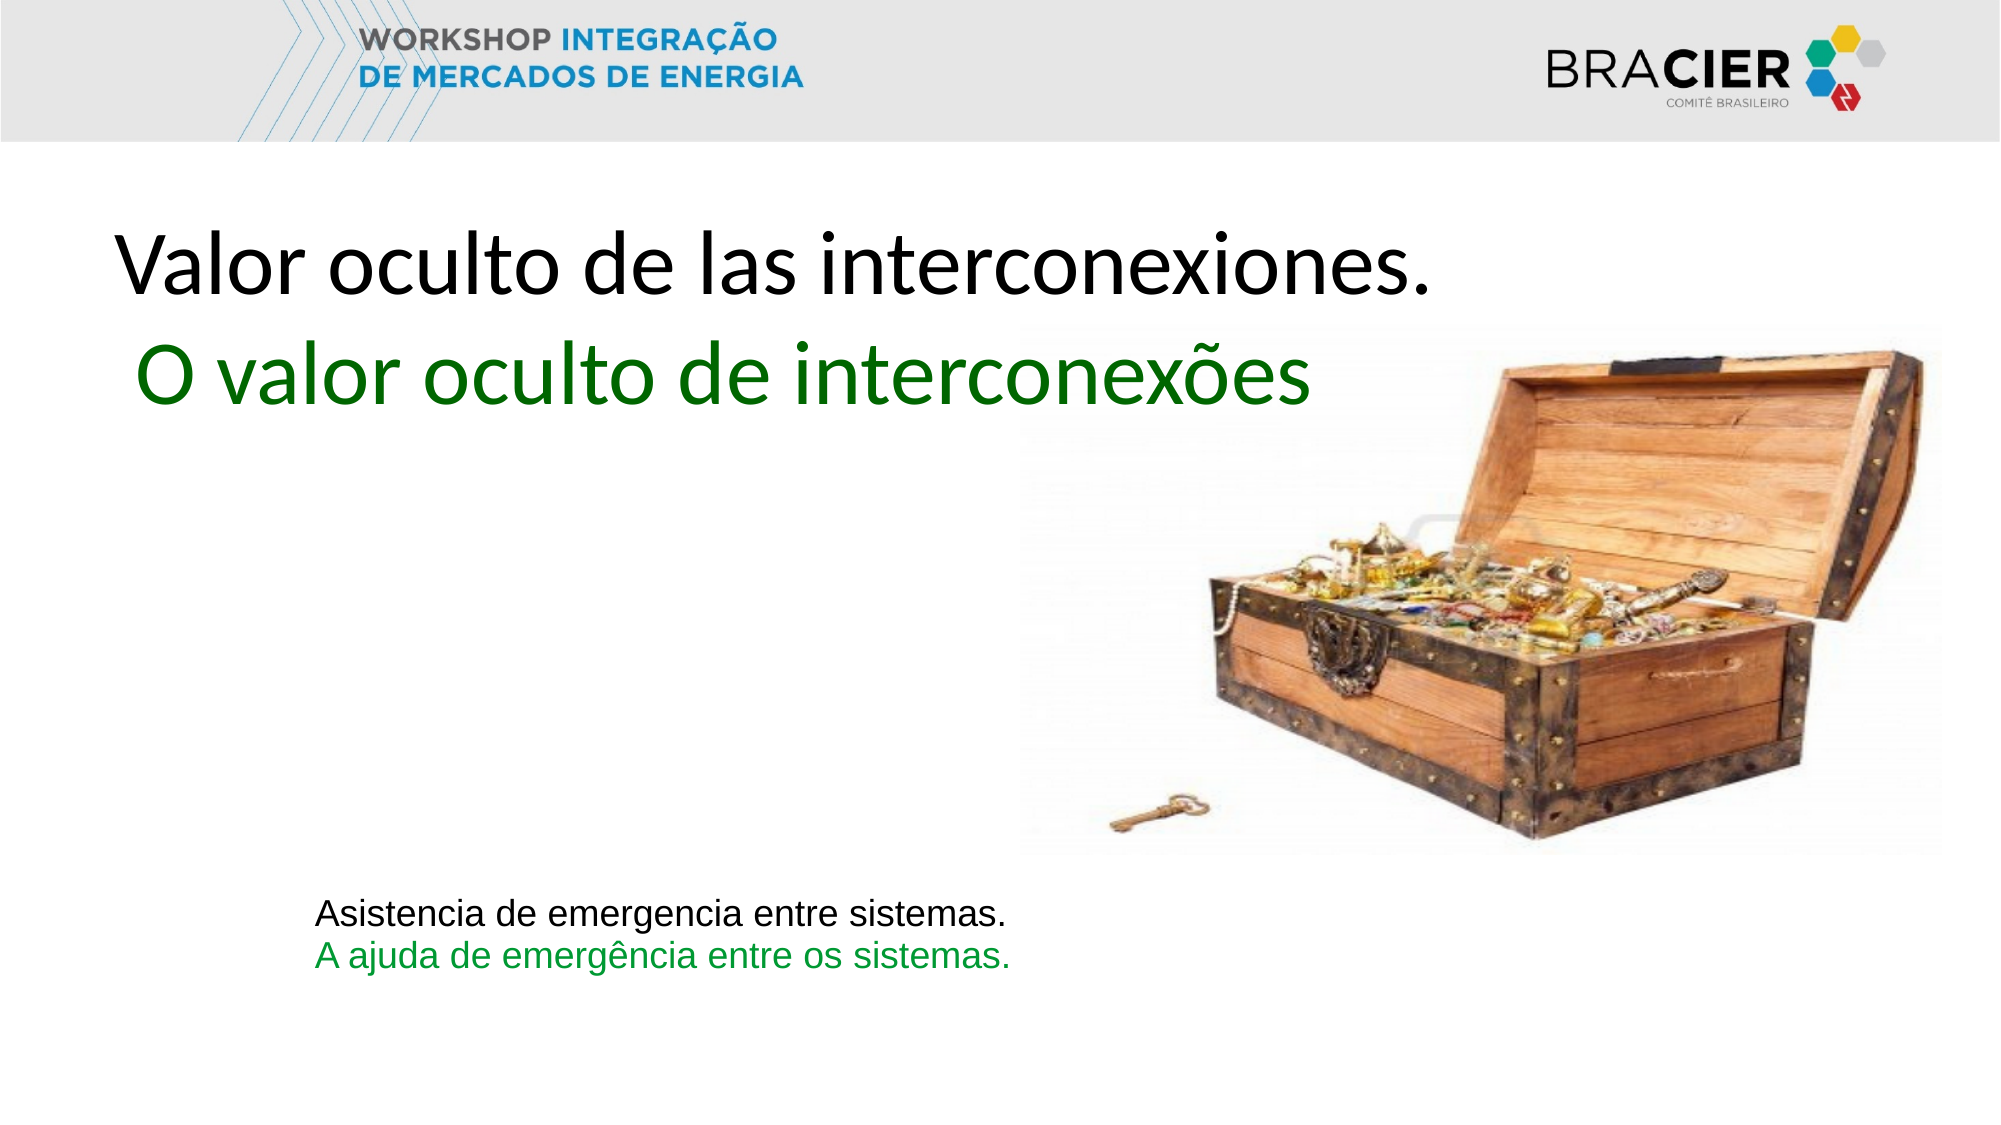

# Valor oculto de las interconexiones. O valor oculto de interconexões
Asistencia de emergencia entre sistemas.
A ajuda de emergência entre os sistemas.